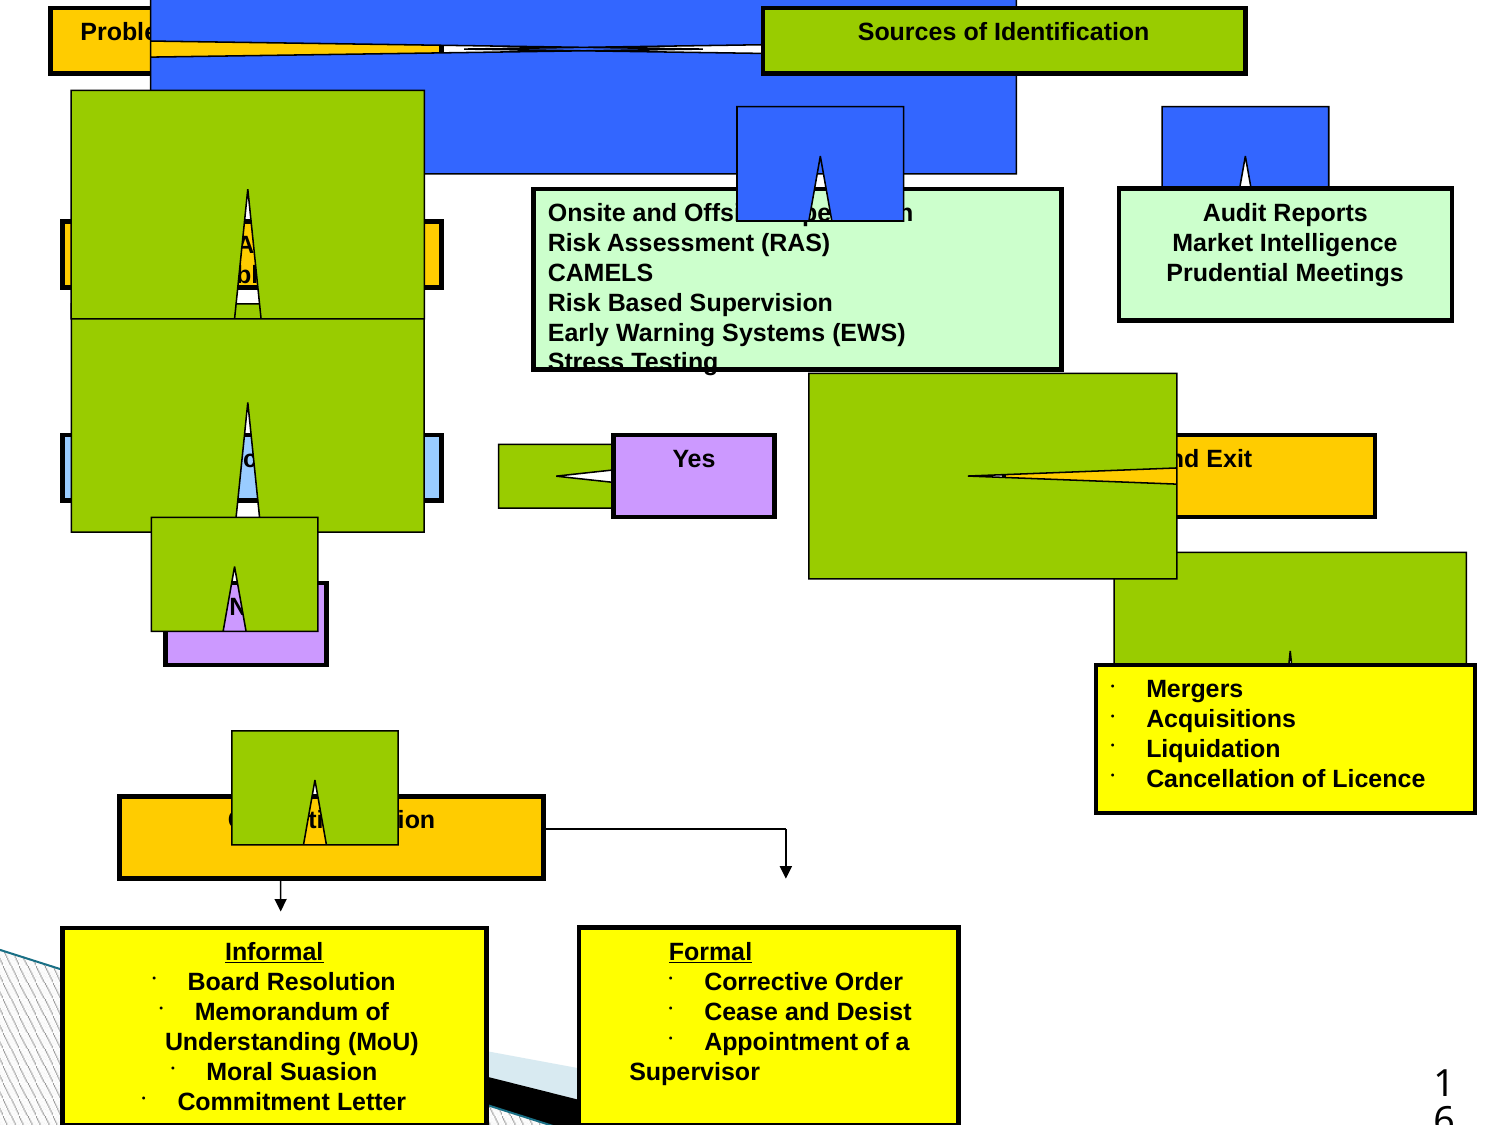

Problem Bank Identification
Sources of Identification
Onsite and Offsite Supervision
Risk Assessment (RAS)
CAMELS
Risk Based Supervision
Early Warning Systems (EWS)
Stress Testing
Audit Reports
Market Intelligence
Prudential Meetings
Detailed Analysis of Problems
Is insolvency Imminent
Yes
Resolution and Exit
No
Mergers
Acquisitions
Liquidation
Cancellation of Licence
Corrective Action
Formal
Corrective Order
Cease and Desist
Appointment of a Supervisor
Informal
Board Resolution
Memorandum of Understanding (MoU)
Moral Suasion
Commitment Letter